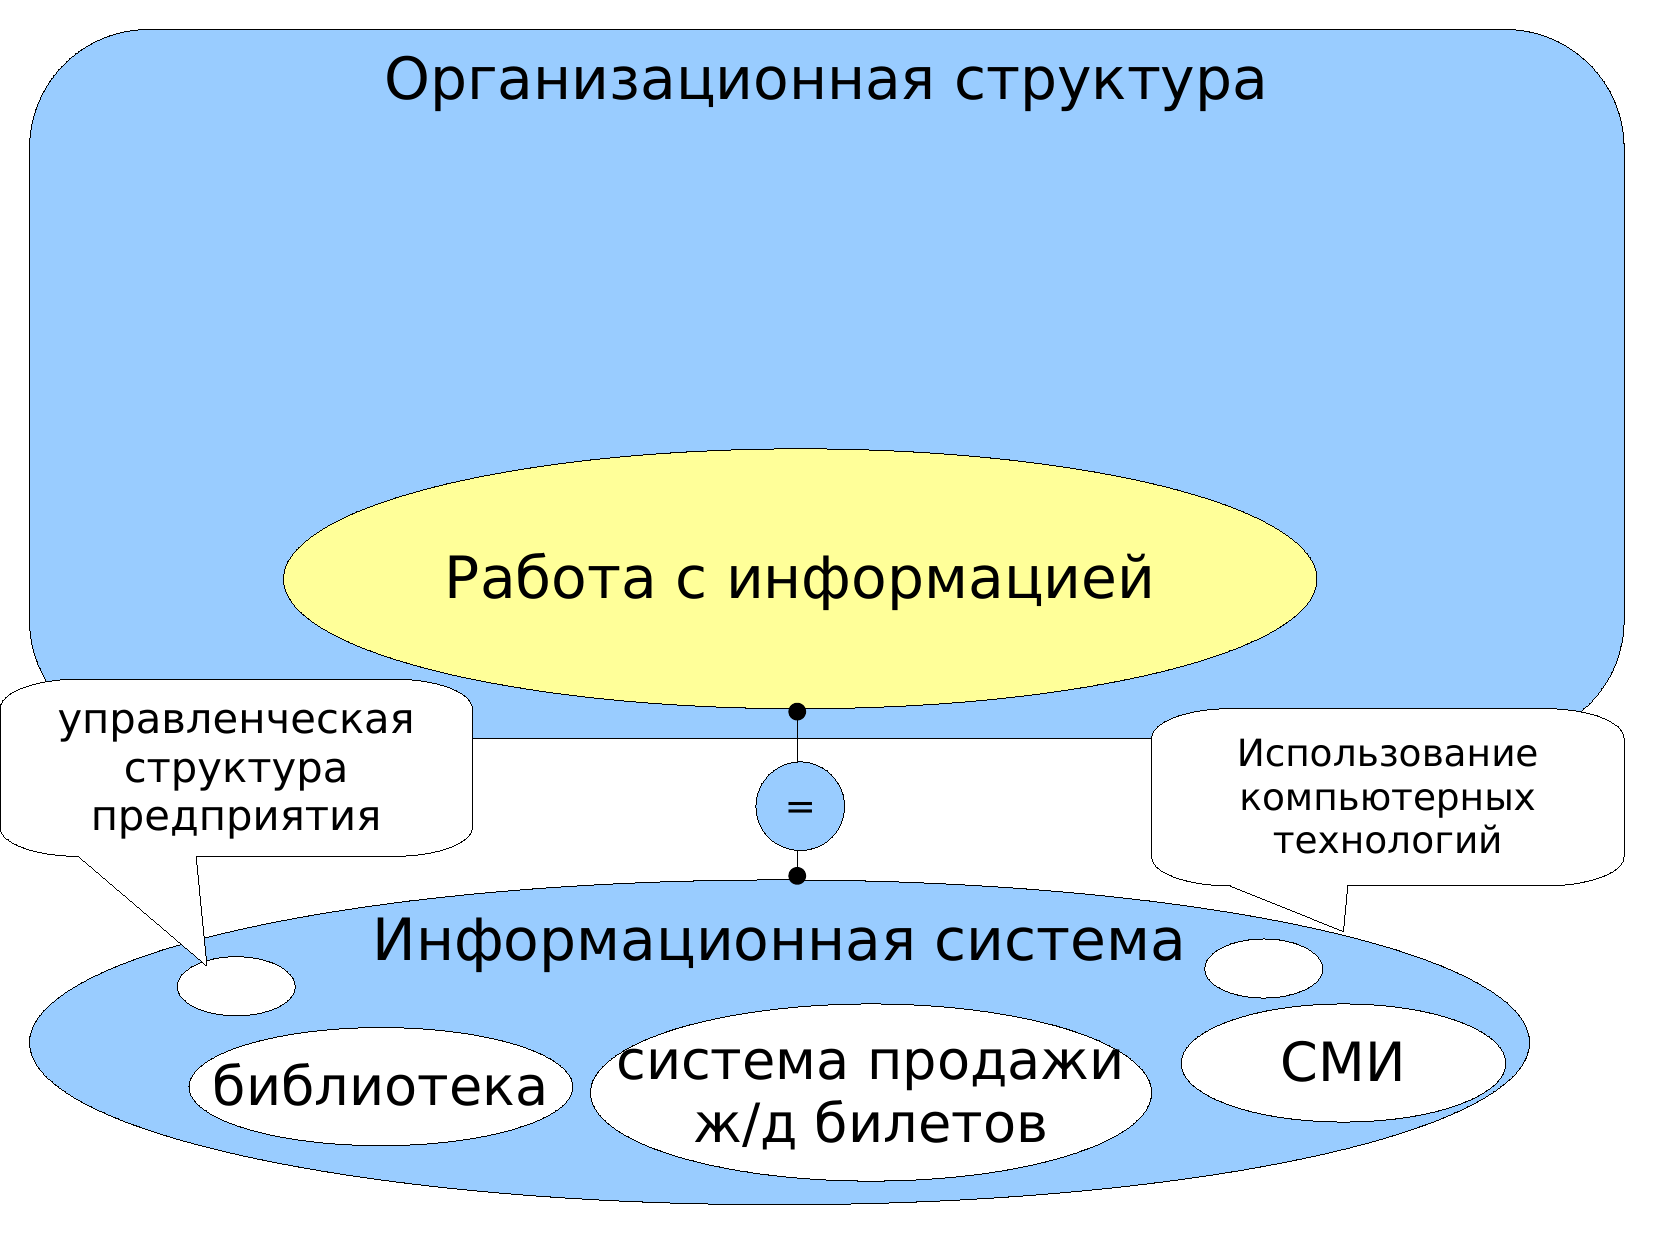

Организационная структура
Работа с информацией
управленческая
структура
предприятия
Использование
компьютерных
технологий
=
Информационная система
система продажи
ж/д билетов
СМИ
библиотека